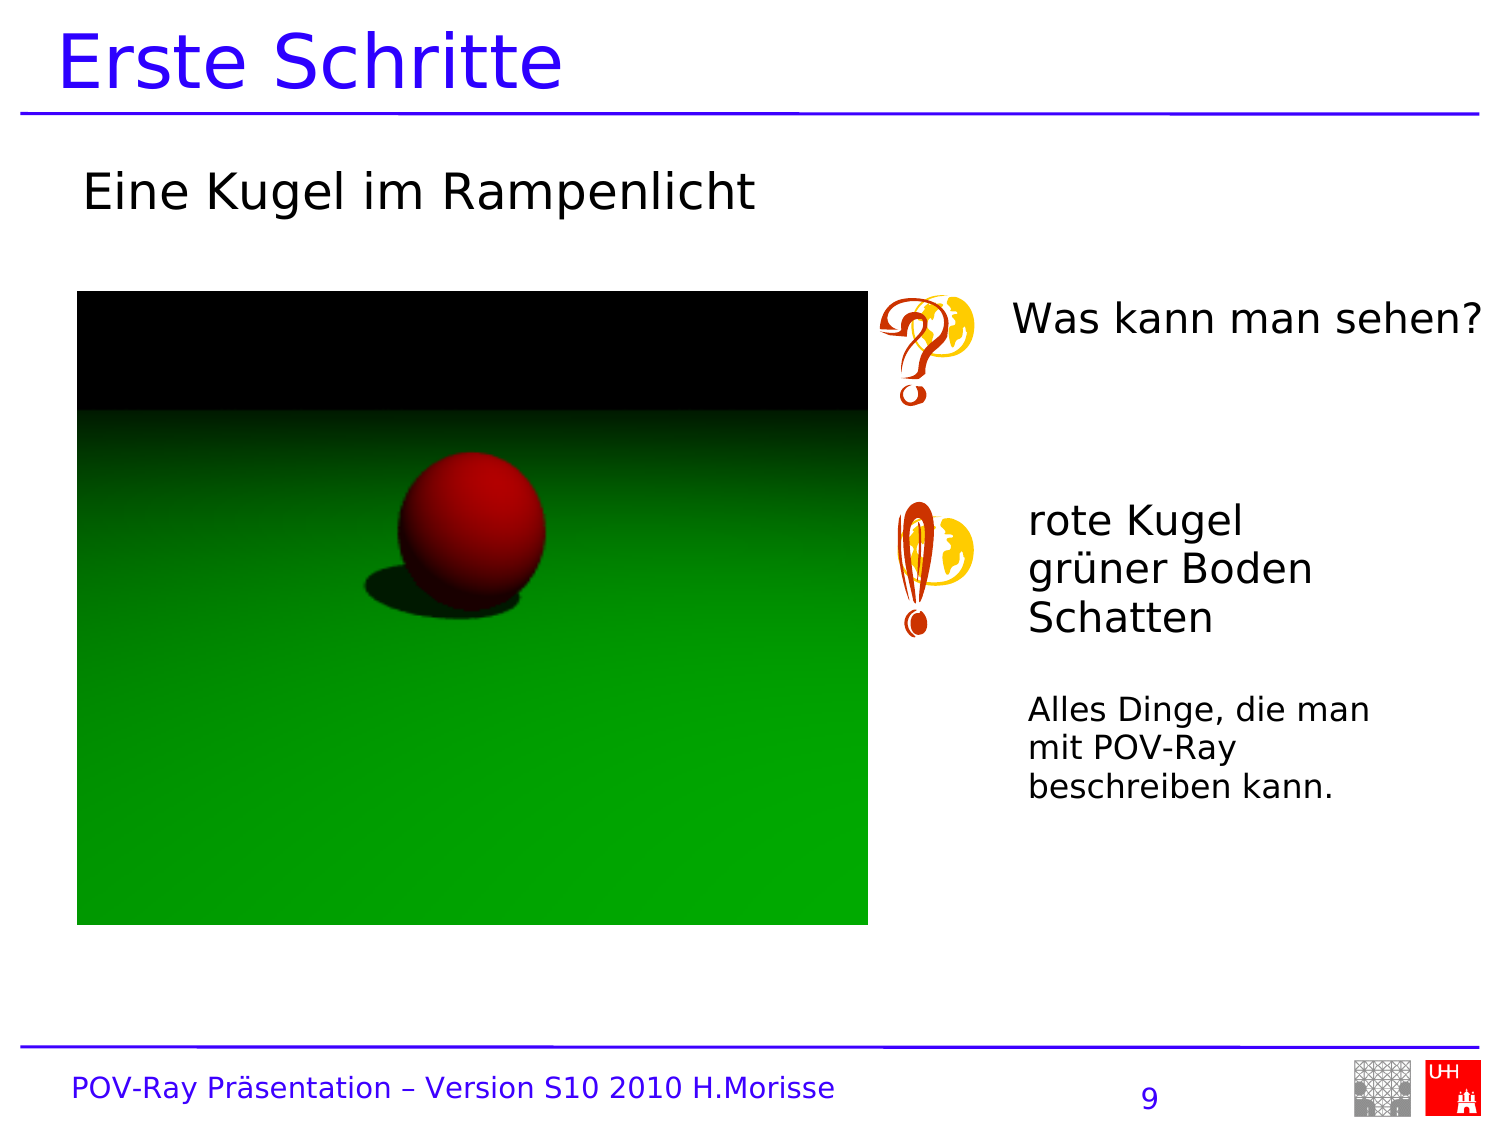

# Erste Schritte
Eine Kugel im Rampenlicht
Was kann man sehen?
rote Kugel
grüner Boden
Schatten
Alles Dinge, die man mit POV-Ray beschreiben kann.